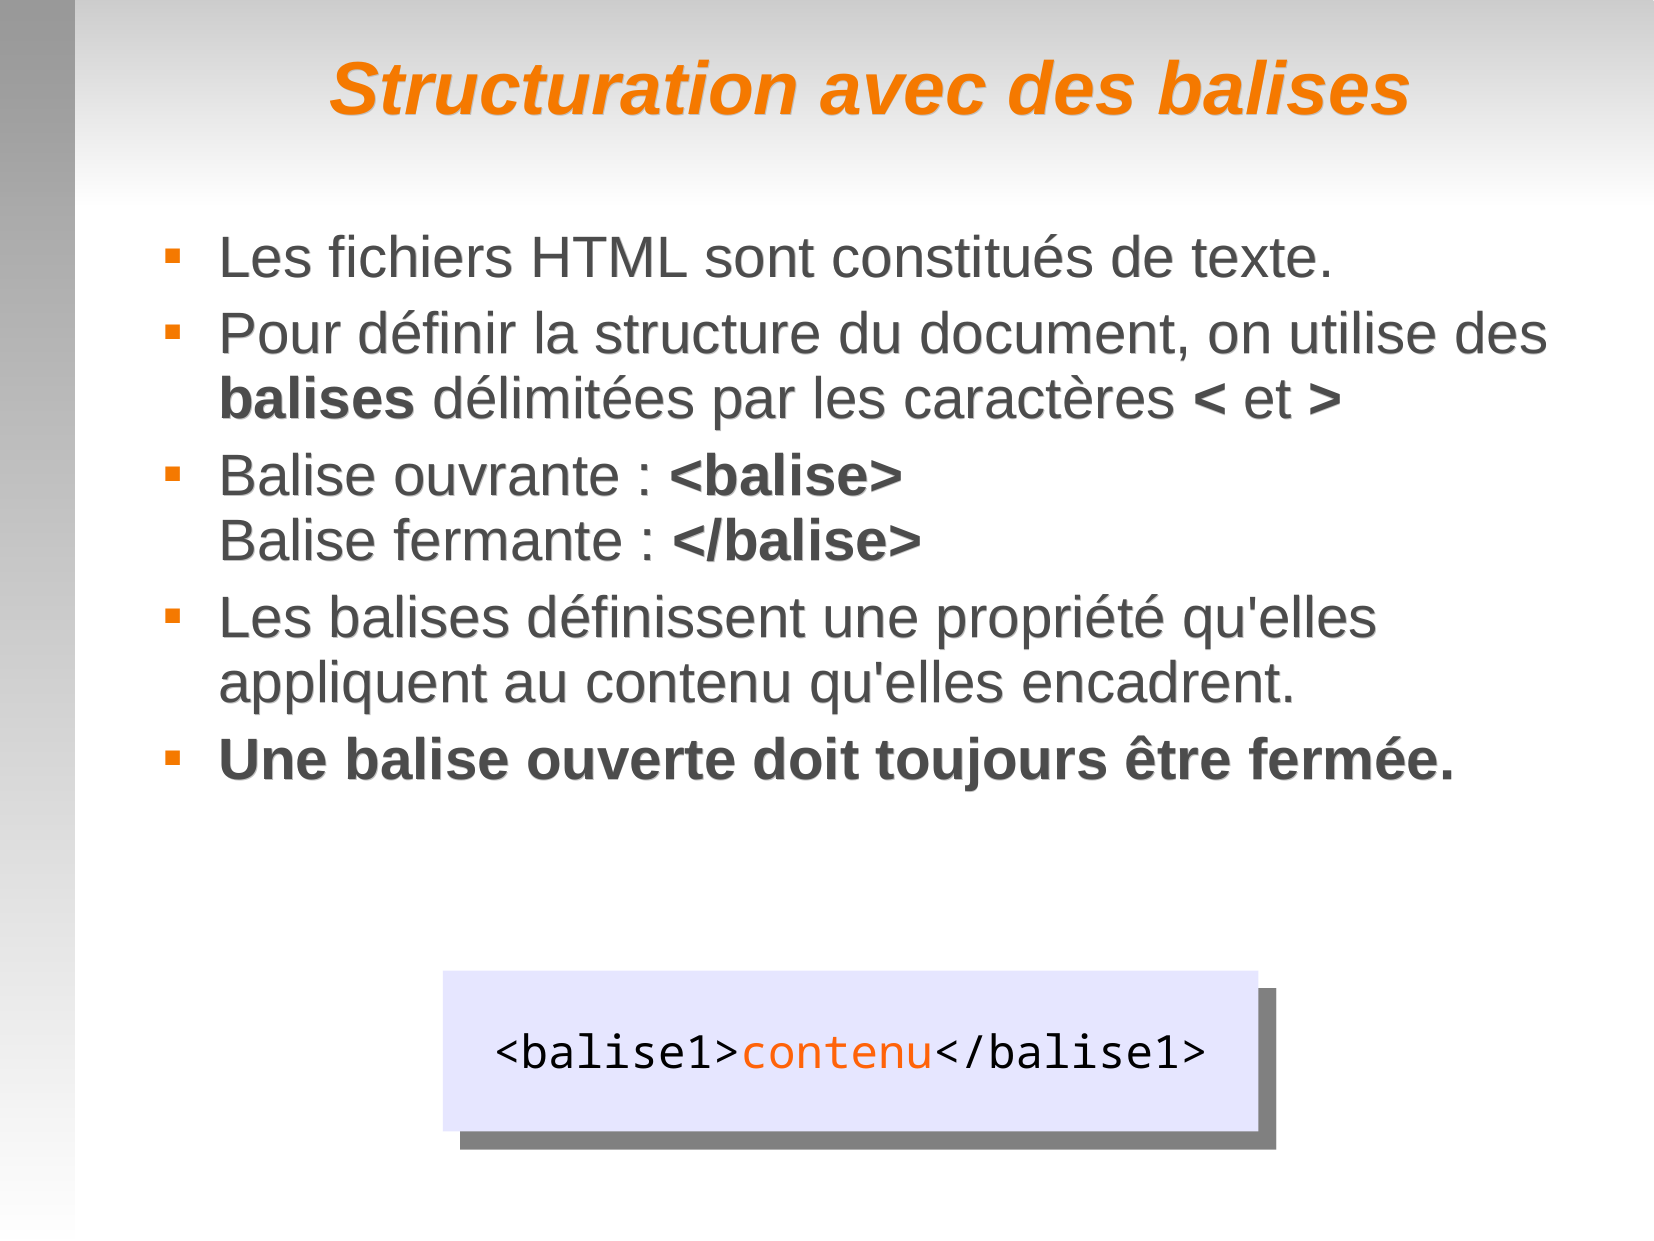

# Structuration avec des balises
Les fichiers HTML sont constitués de texte.
Pour définir la structure du document, on utilise des balises délimitées par les caractères < et >
Balise ouvrante : <balise>
Balise fermante : </balise>
Les balises définissent une propriété qu'elles appliquent au contenu qu'elles encadrent.
Une balise ouverte doit toujours être fermée.
<balise1>contenu</balise1>